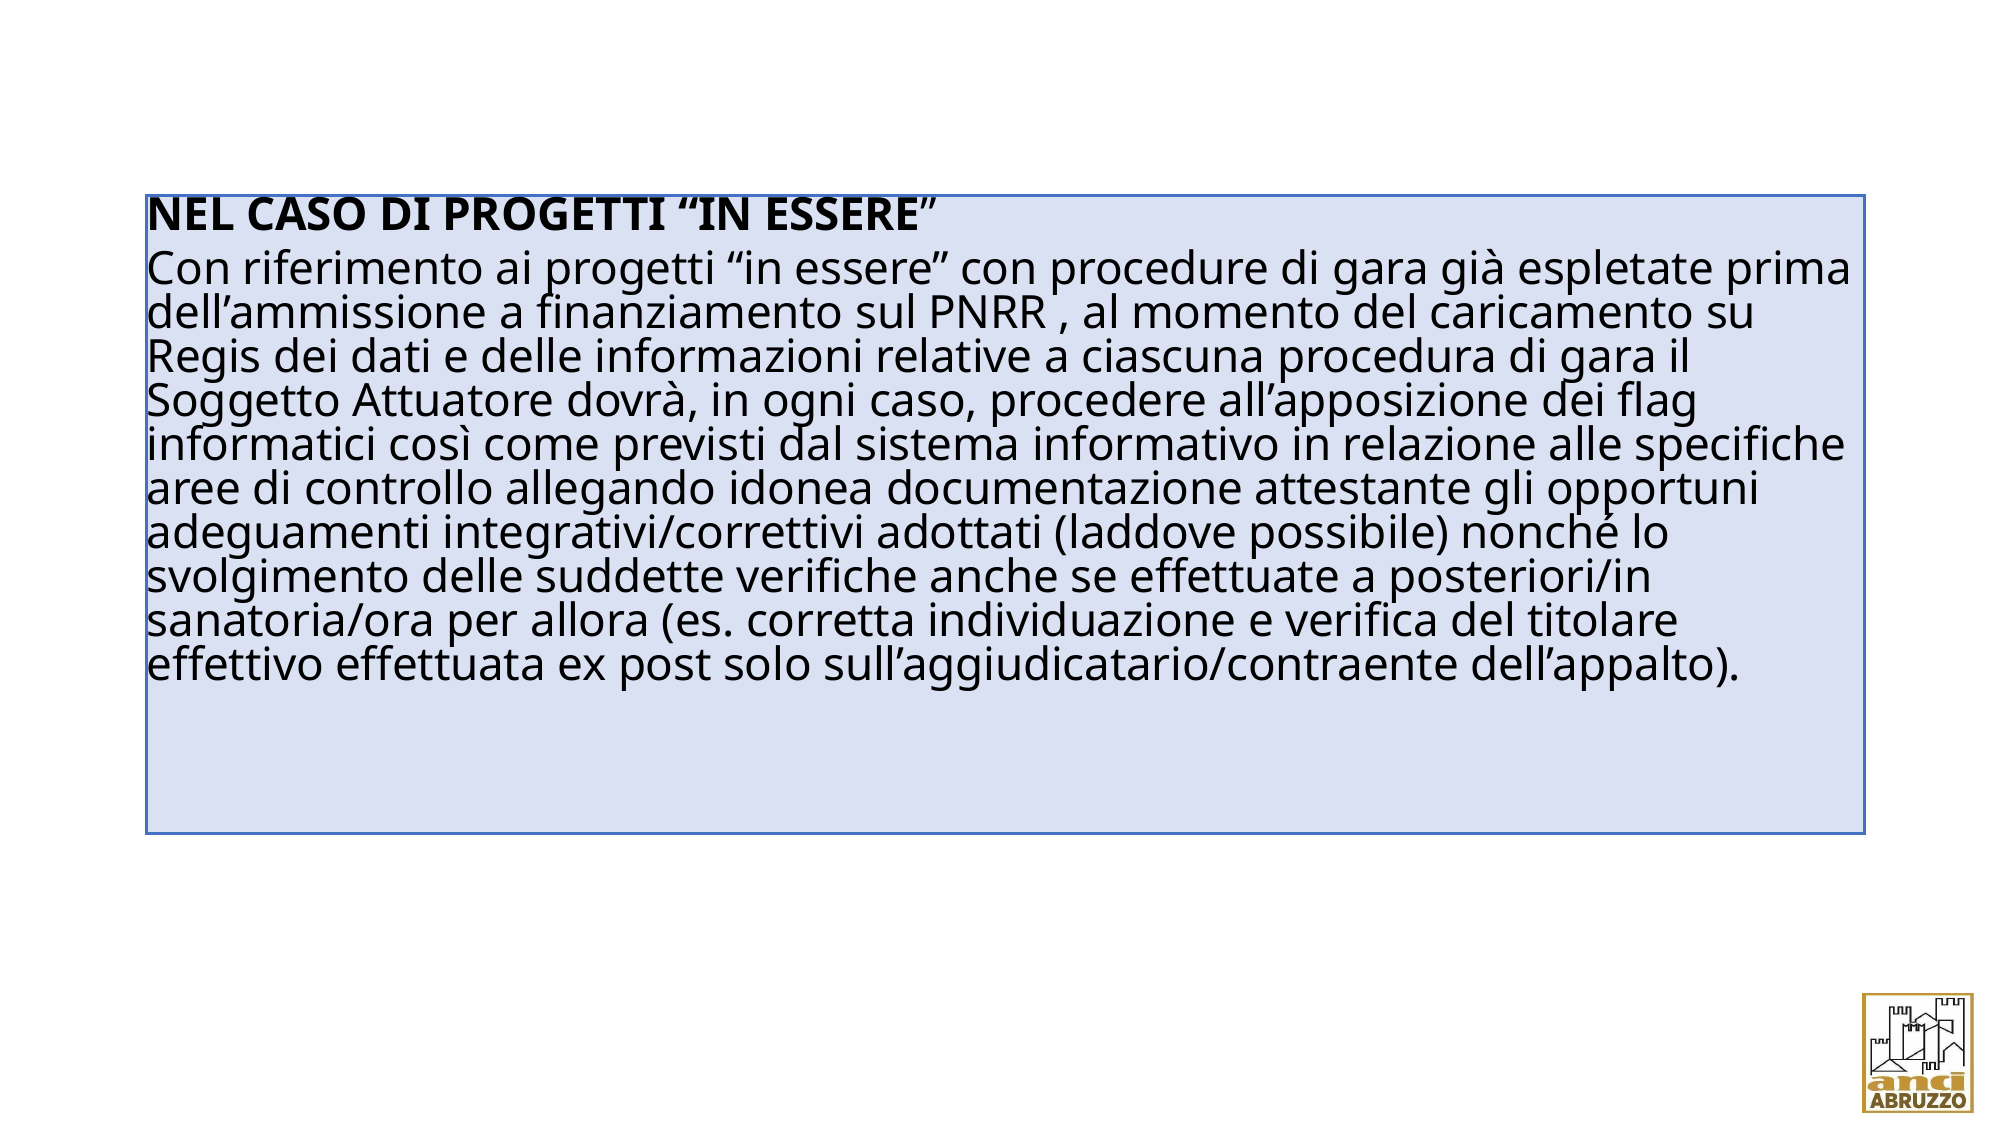

# NEL CASO DI PROGETTI “IN ESSERE”
Con riferimento ai progetti “in essere” con procedure di gara già espletate prima dell’ammissione a finanziamento sul PNRR , al momento del caricamento su Regis dei dati e delle informazioni relative a ciascuna procedura di gara il Soggetto Attuatore dovrà, in ogni caso, procedere all’apposizione dei flag informatici così come previsti dal sistema informativo in relazione alle specifiche aree di controllo allegando idonea documentazione attestante gli opportuni adeguamenti integrativi/correttivi adottati (laddove possibile) nonché lo svolgimento delle suddette verifiche anche se effettuate a posteriori/in sanatoria/ora per allora (es. corretta individuazione e verifica del titolare effettivo effettuata ex post solo sull’aggiudicatario/contraente dell’appalto).